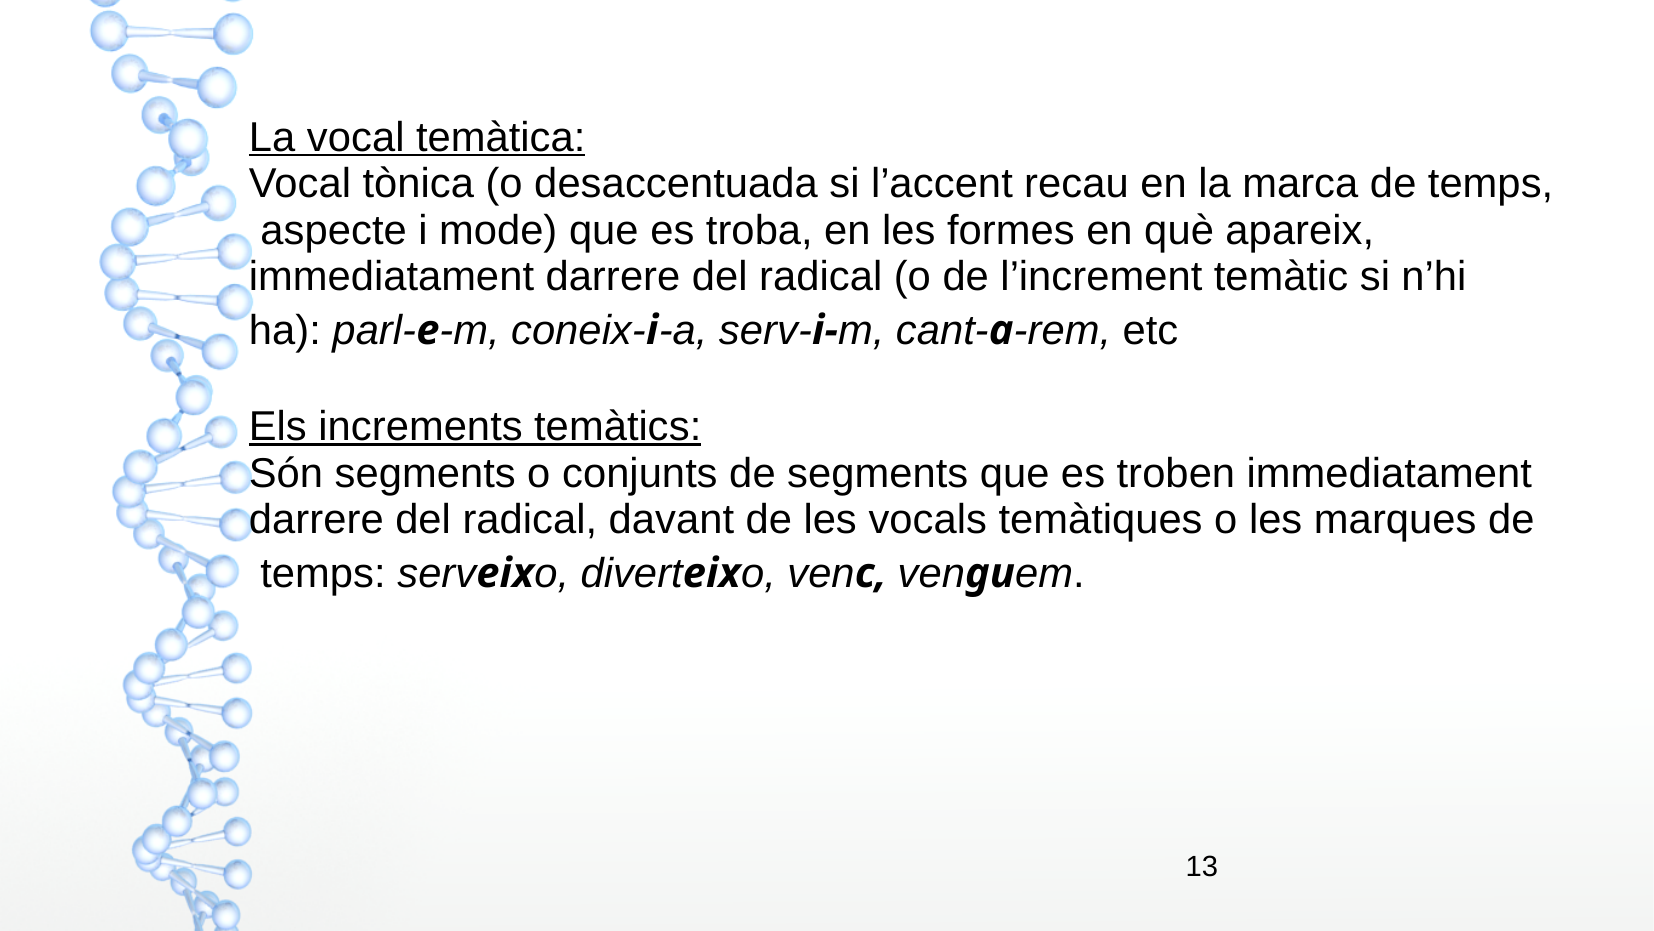

La vocal temàtica:
Vocal tònica (o desaccentuada si l’accent recau en la marca de temps,
 aspecte i mode) que es troba, en les formes en què apareix,
immediatament darrere del radical (o de l’increment temàtic si n’hi
ha): parl-e-m, coneix-i-a, serv-i-m, cant-a-rem, etc
Els increments temàtics:
Són segments o conjunts de segments que es troben immediatament
darrere del radical, davant de les vocals temàtiques o les marques de
 temps: serveixo, diverteixo, venc, venguem.